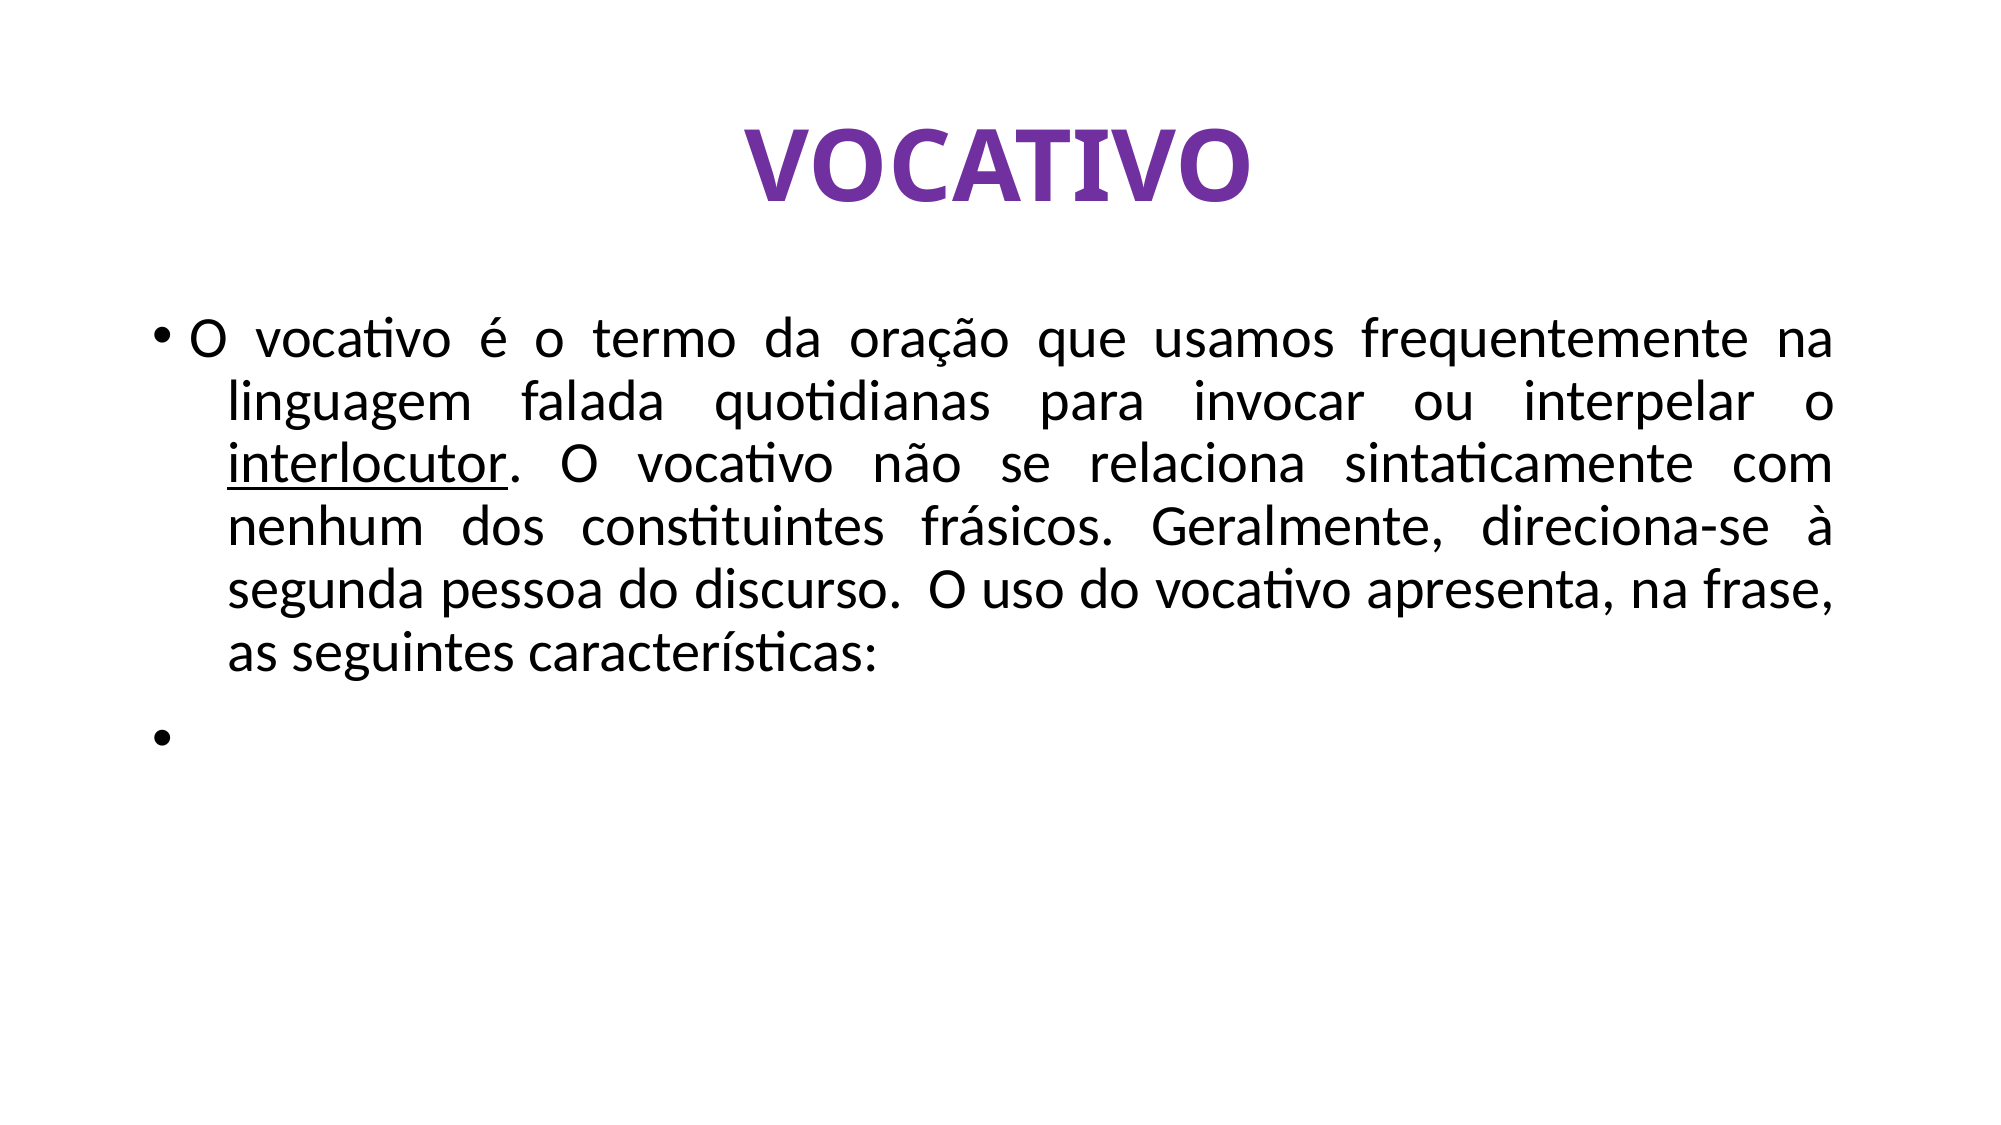

# VOCATIVO
O vocativo é o termo da oração que usamos frequentemente na linguagem falada quotidianas para invocar ou interpelar o interlocutor. O vocativo não se relaciona sintaticamente com nenhum dos constituintes frásicos. Geralmente, direciona-se à segunda pessoa do discurso. O uso do vocativo apresenta, na frase, as seguintes características: